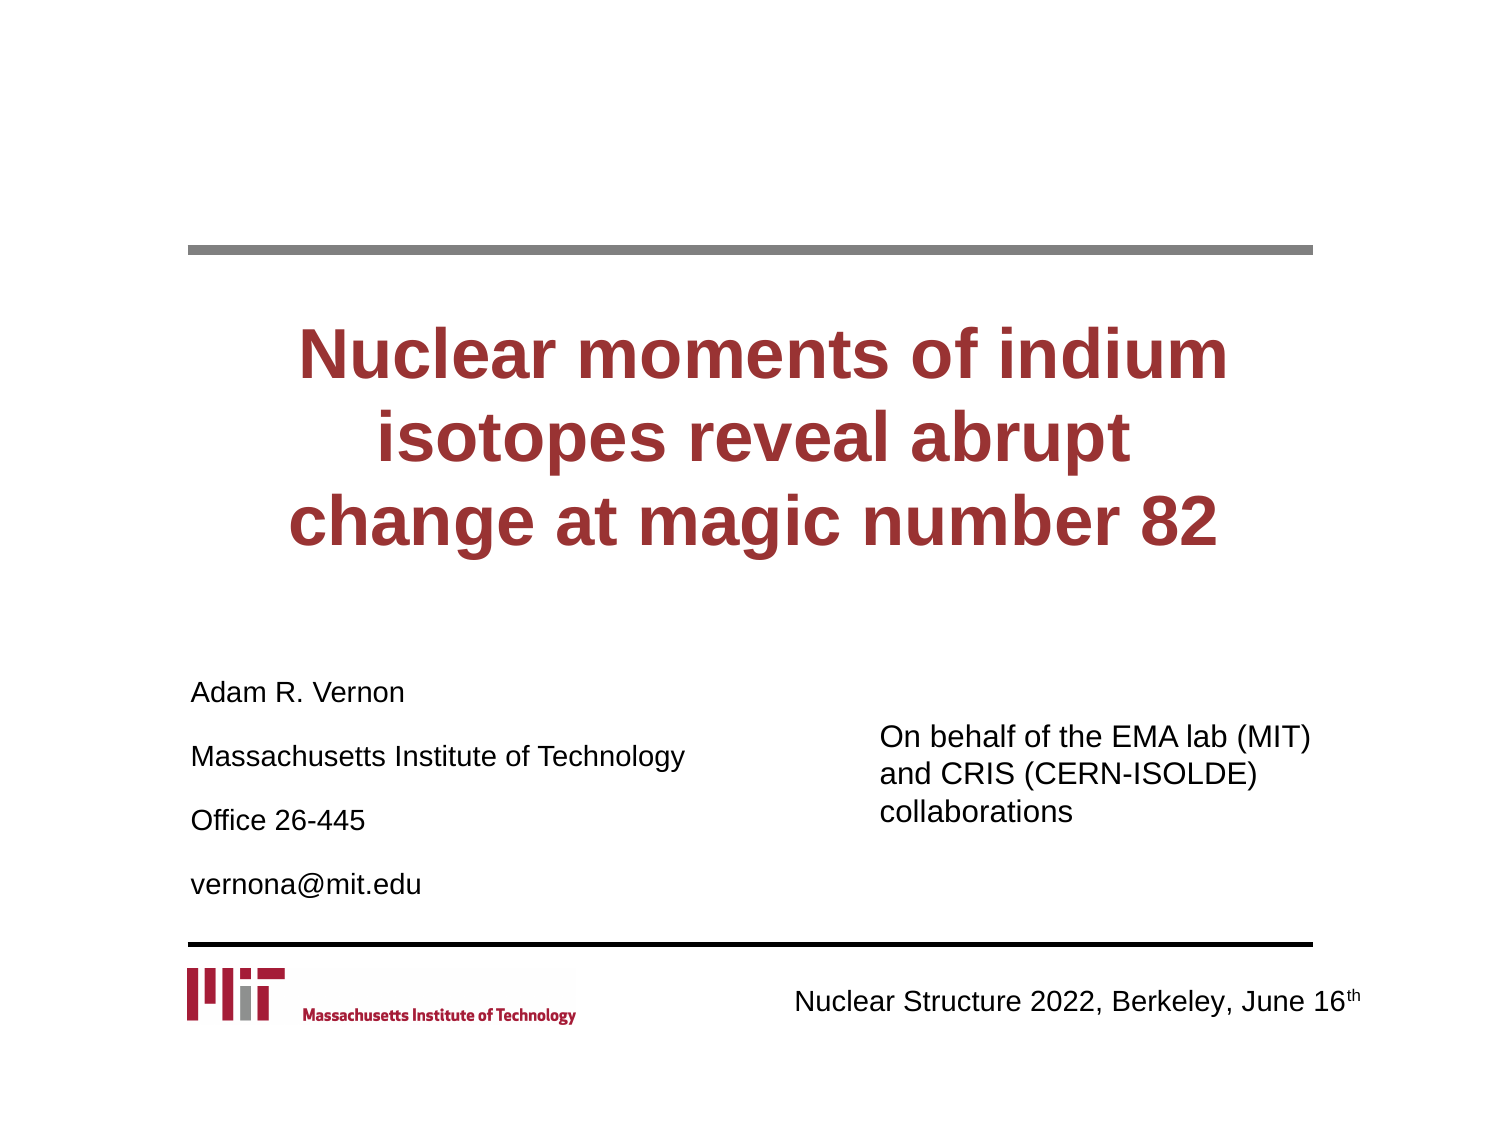

# Nuclear moments of indium isotopes reveal abrupt change at magic number 82
Adam R. Vernon
Massachusetts Institute of Technology
Office 26-445
vernona@mit.edu
On behalf of the EMA lab (MIT) and CRIS (CERN-ISOLDE) collaborations
Nuclear Structure 2022, Berkeley, June 16th